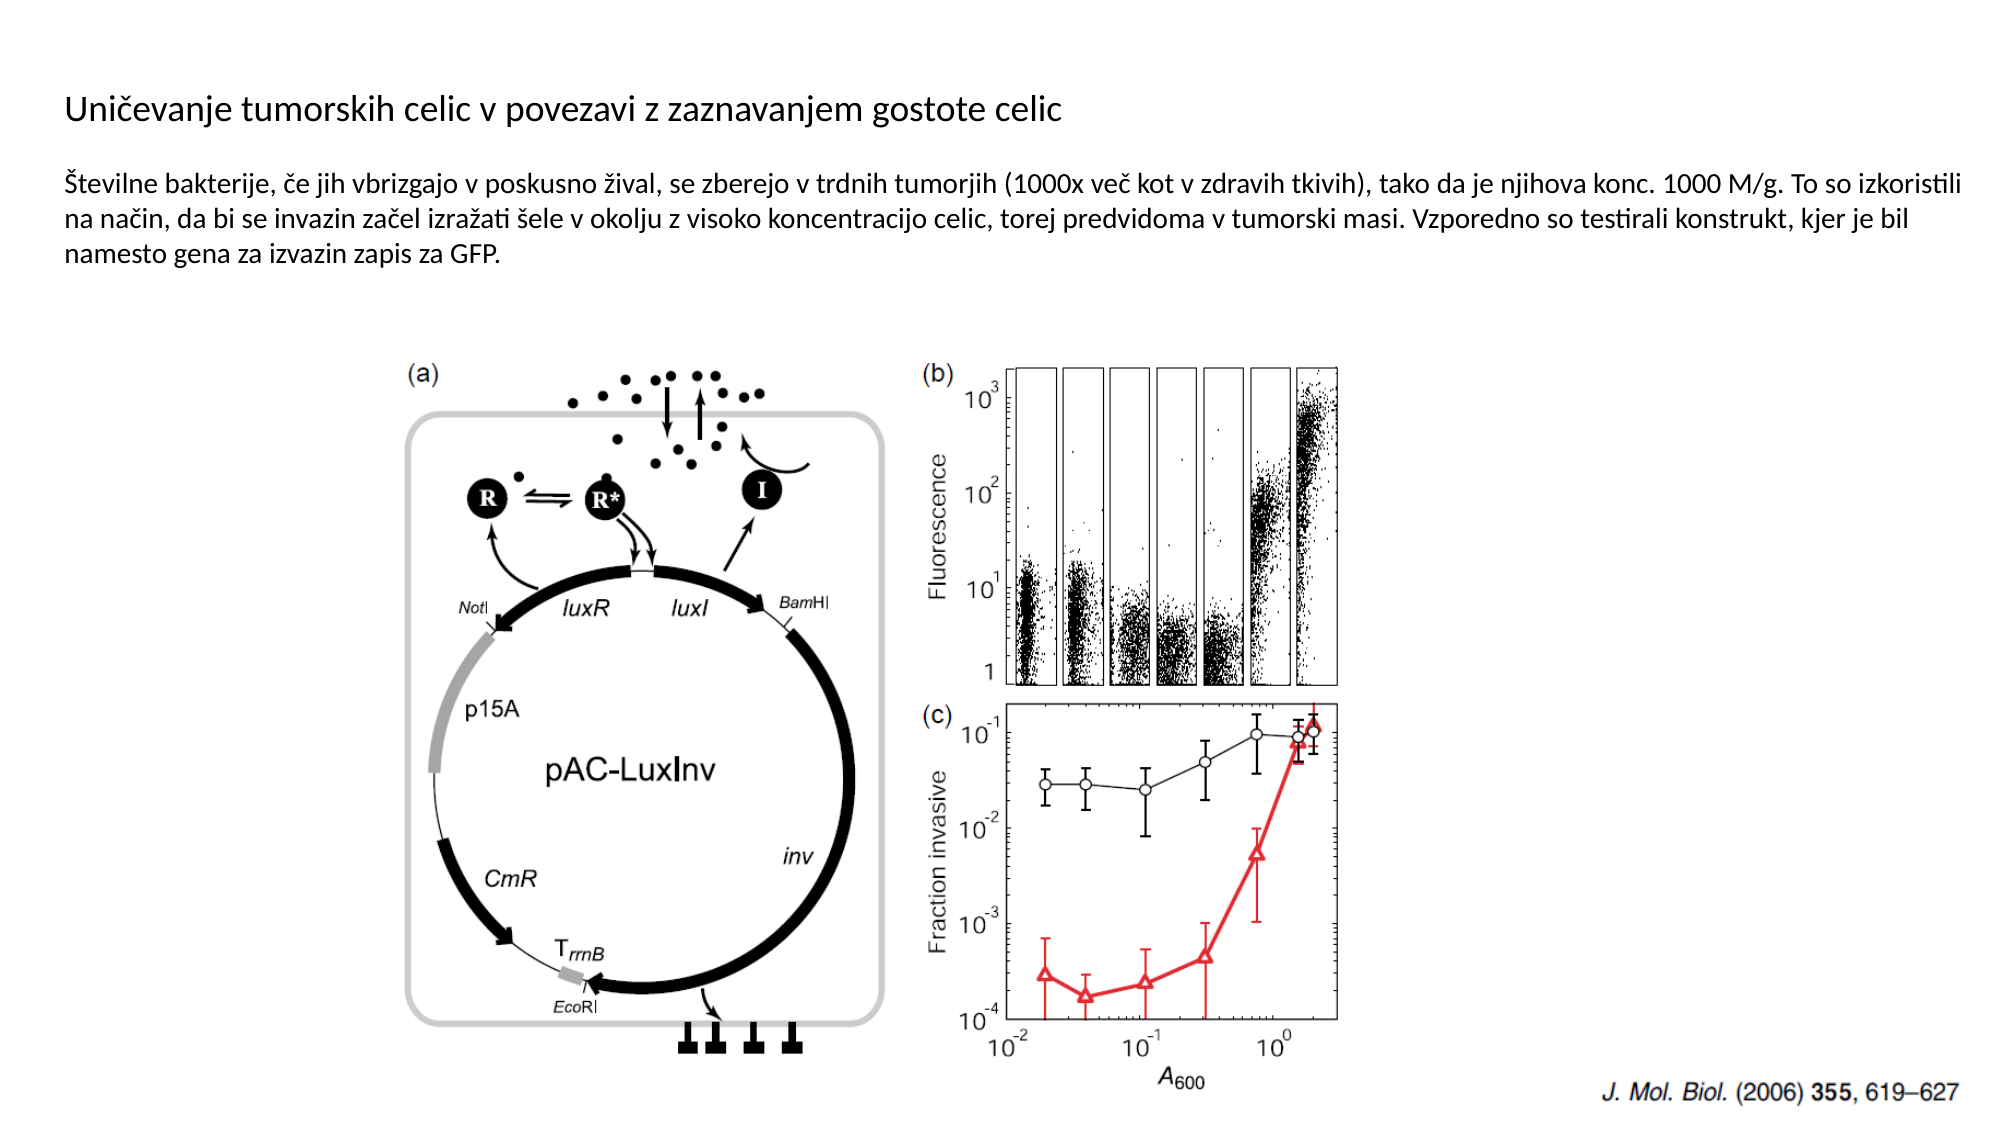

Uničevanje tumorskih celic v povezavi z zaznavanjem gostote celic
Številne bakterije, če jih vbrizgajo v poskusno žival, se zberejo v trdnih tumorjih (1000x več kot v zdravih tkivih), tako da je njihova konc. 1000 M/g. To so izkoristili na način, da bi se invazin začel izražati šele v okolju z visoko koncentracijo celic, torej predvidoma v tumorski masi. Vzporedno so testirali konstrukt, kjer je bil namesto gena za izvazin zapis za GFP.